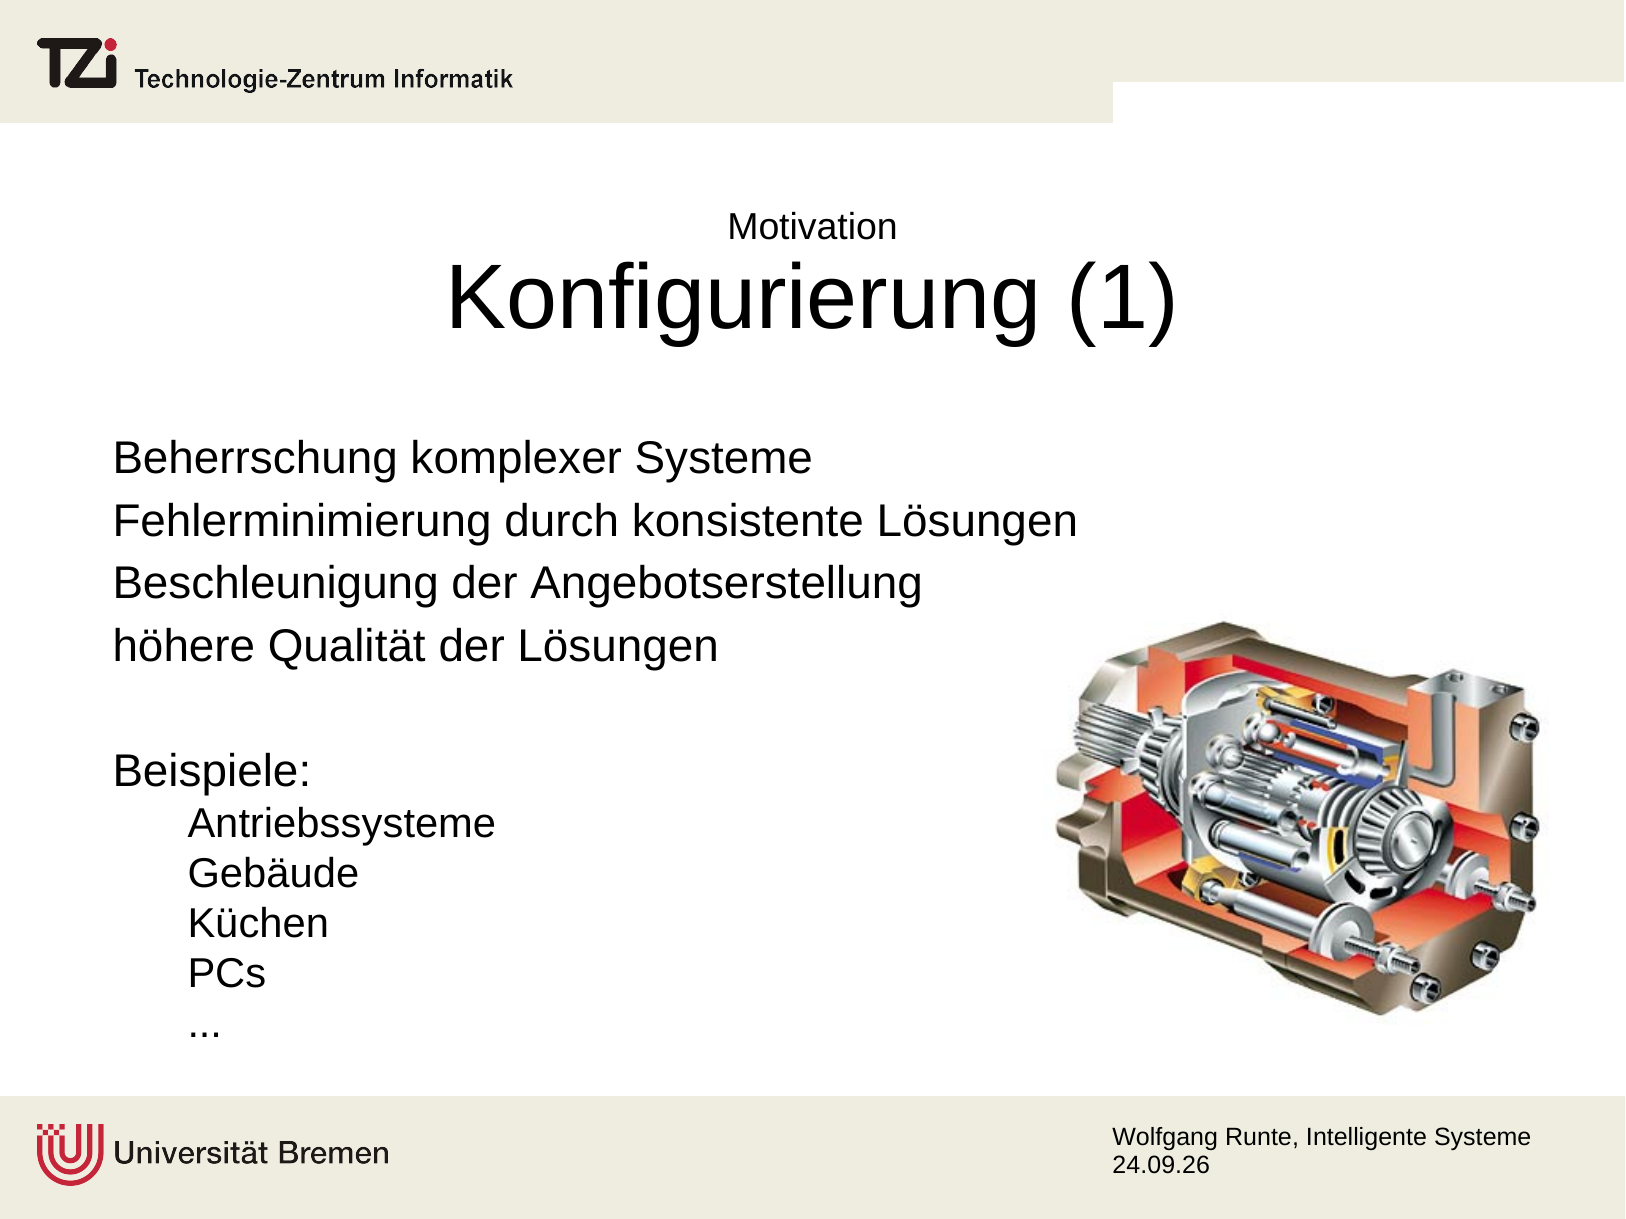

# Motivation Konfigurierung (1)
Beherrschung komplexer Systeme
Fehlerminimierung durch konsistente Lösungen
Beschleunigung der Angebotserstellung
höhere Qualität der Lösungen
Beispiele:
Antriebssysteme
Gebäude
Küchen
PCs
...